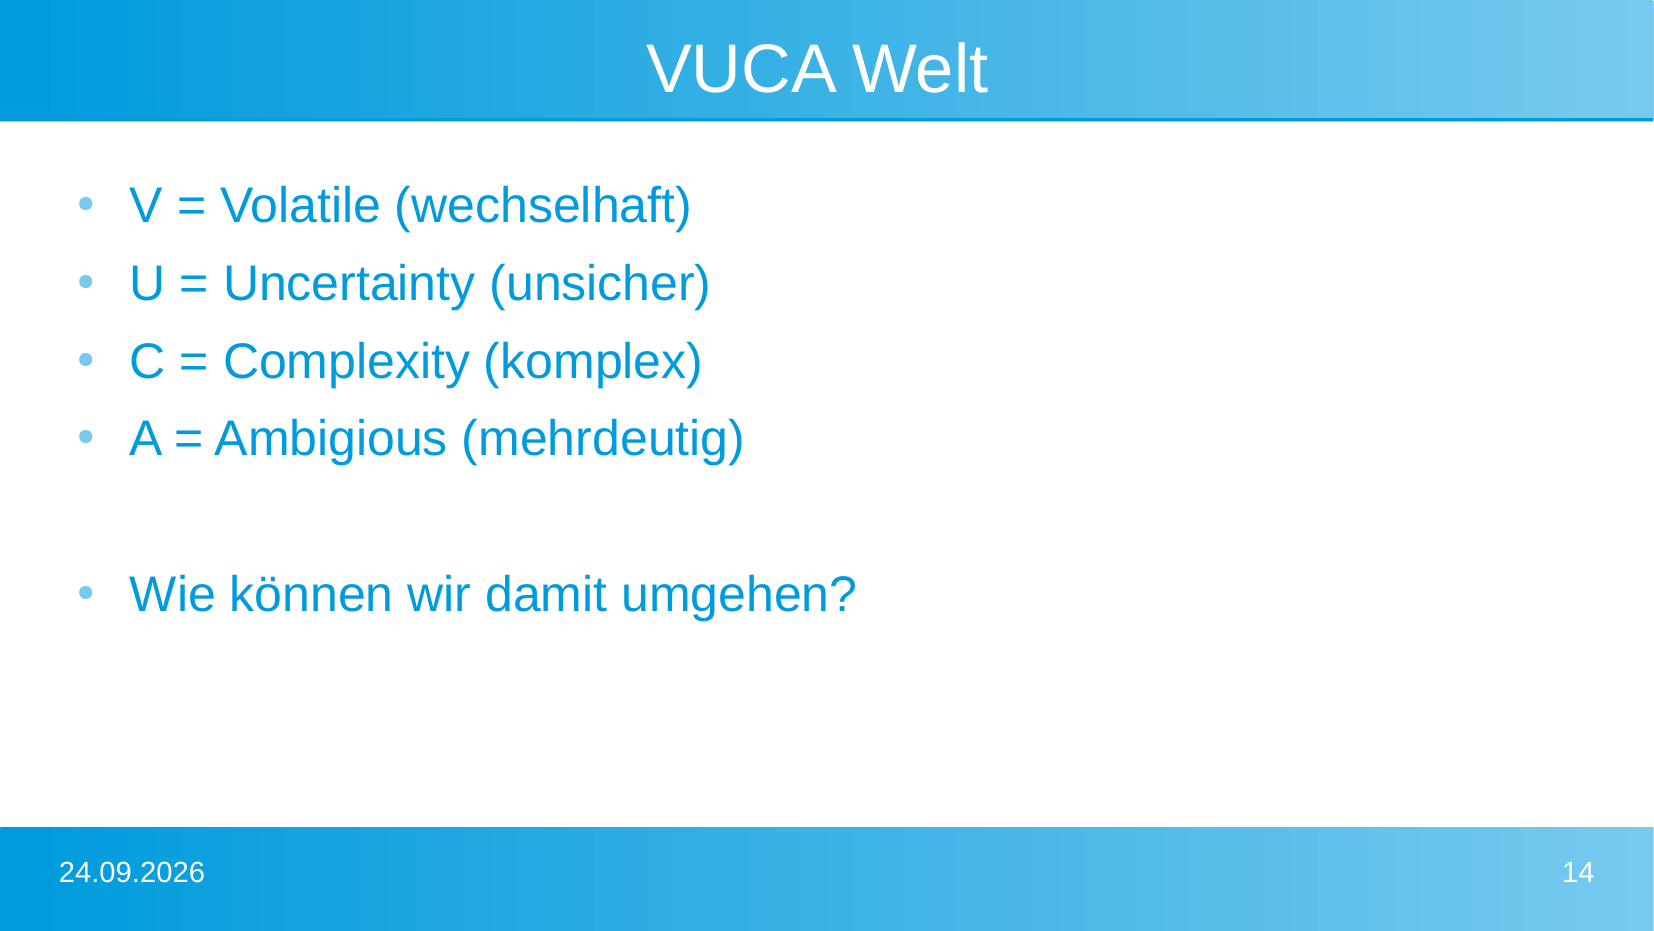

# VUCA Welt
V = Volatile (wechselhaft)
U = Uncertainty (unsicher)
C = Complexity (komplex)
A = Ambigious (mehrdeutig)
Wie können wir damit umgehen?
14